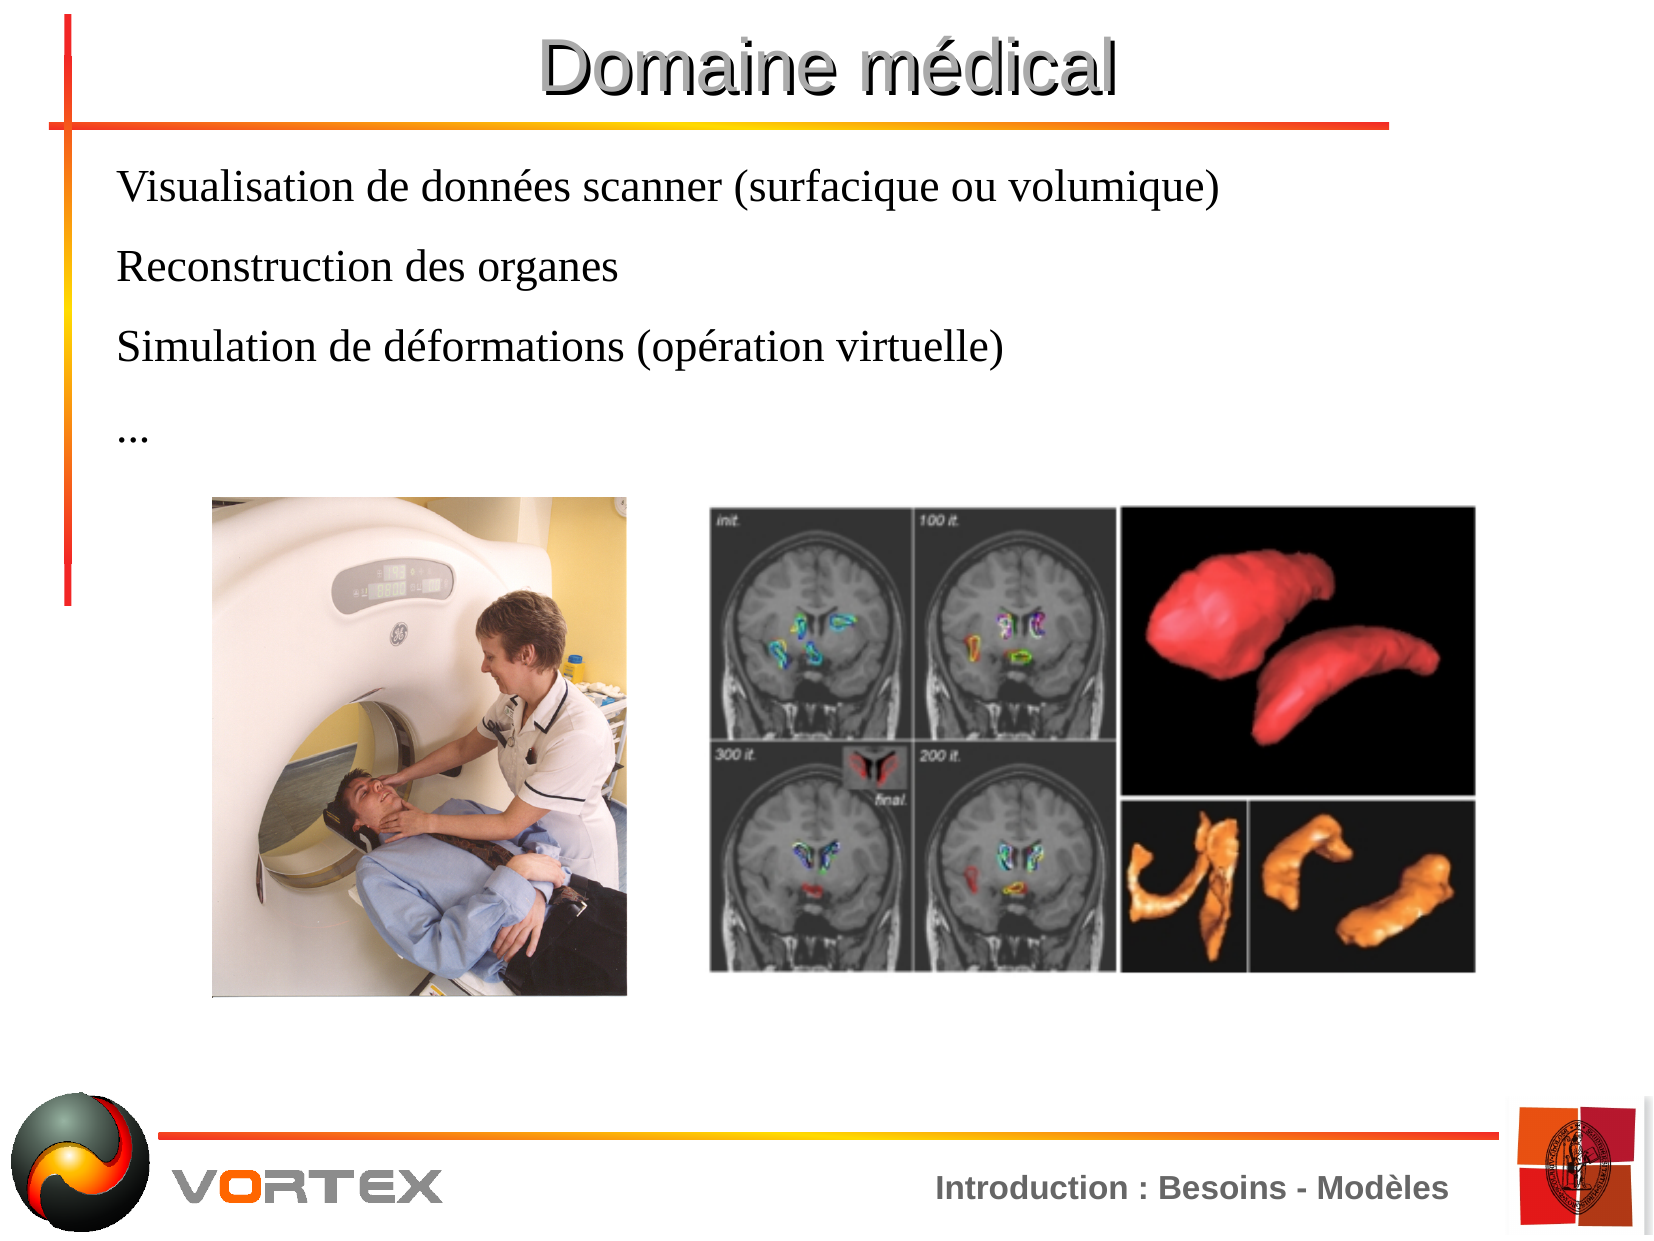

# Domaine médical
Visualisation de données scanner (surfacique ou volumique)
Reconstruction des organes
Simulation de déformations (opération virtuelle)
...